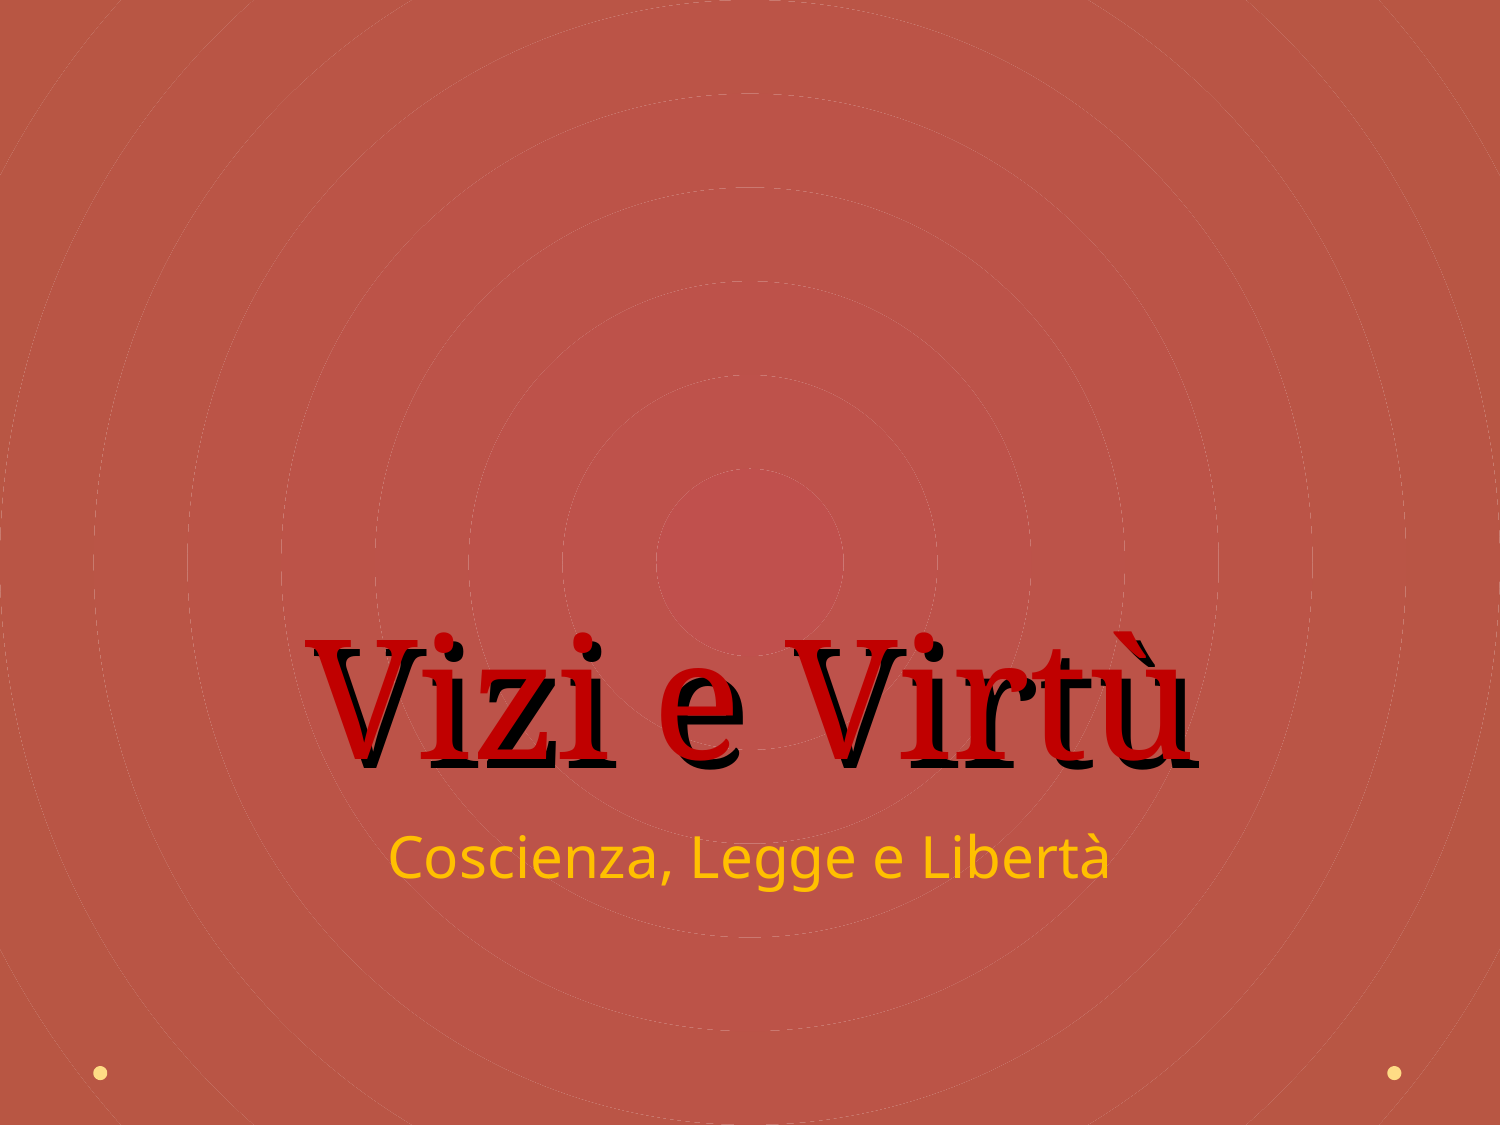

# Vizi e Virtù
Coscienza, Legge e Libertà